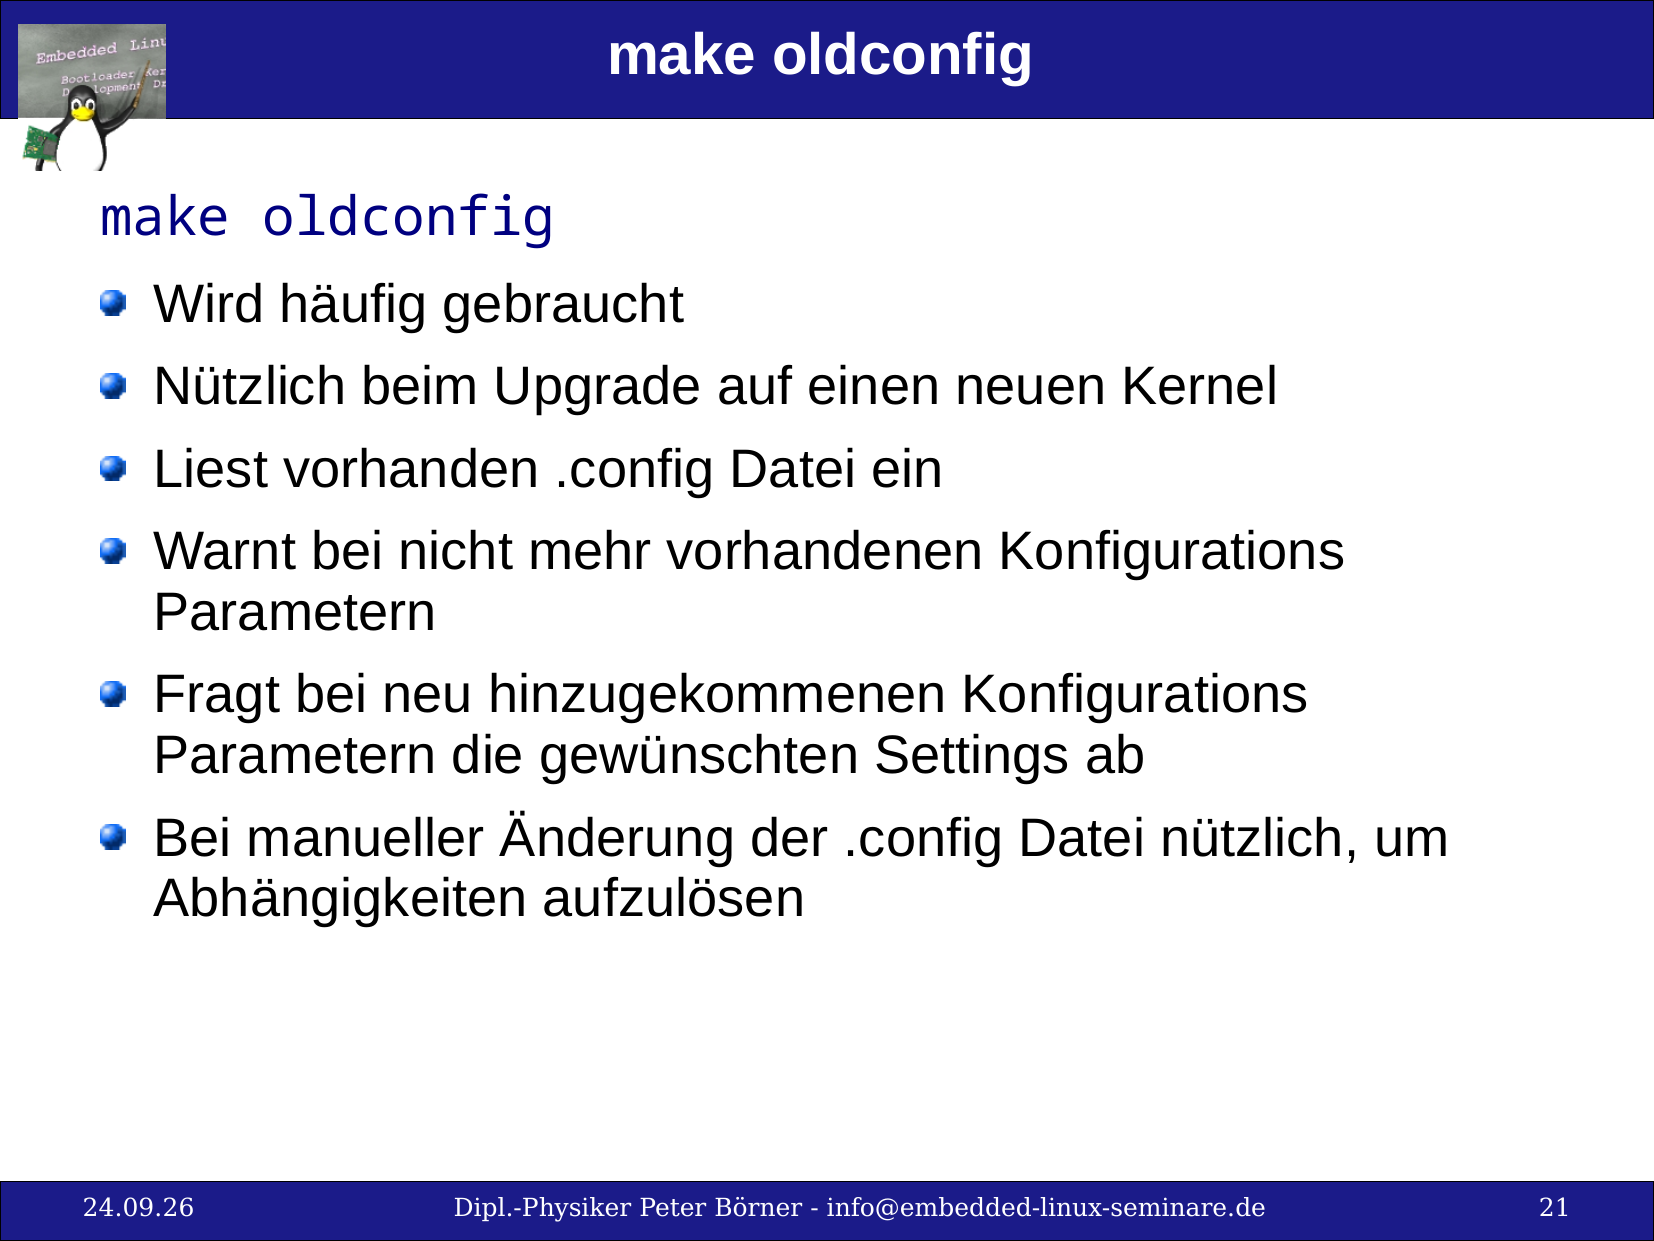

# make oldconfig
make oldconfig
Wird häufig gebraucht
Nützlich beim Upgrade auf einen neuen Kernel
Liest vorhanden .config Datei ein
Warnt bei nicht mehr vorhandenen Konfigurations Parametern
Fragt bei neu hinzugekommenen Konfigurations Parametern die gewünschten Settings ab
Bei manueller Änderung der .config Datei nützlich, um Abhängigkeiten aufzulösen
 Dipl.-Physiker Peter Börner - info@embedded-linux-seminare.de
21